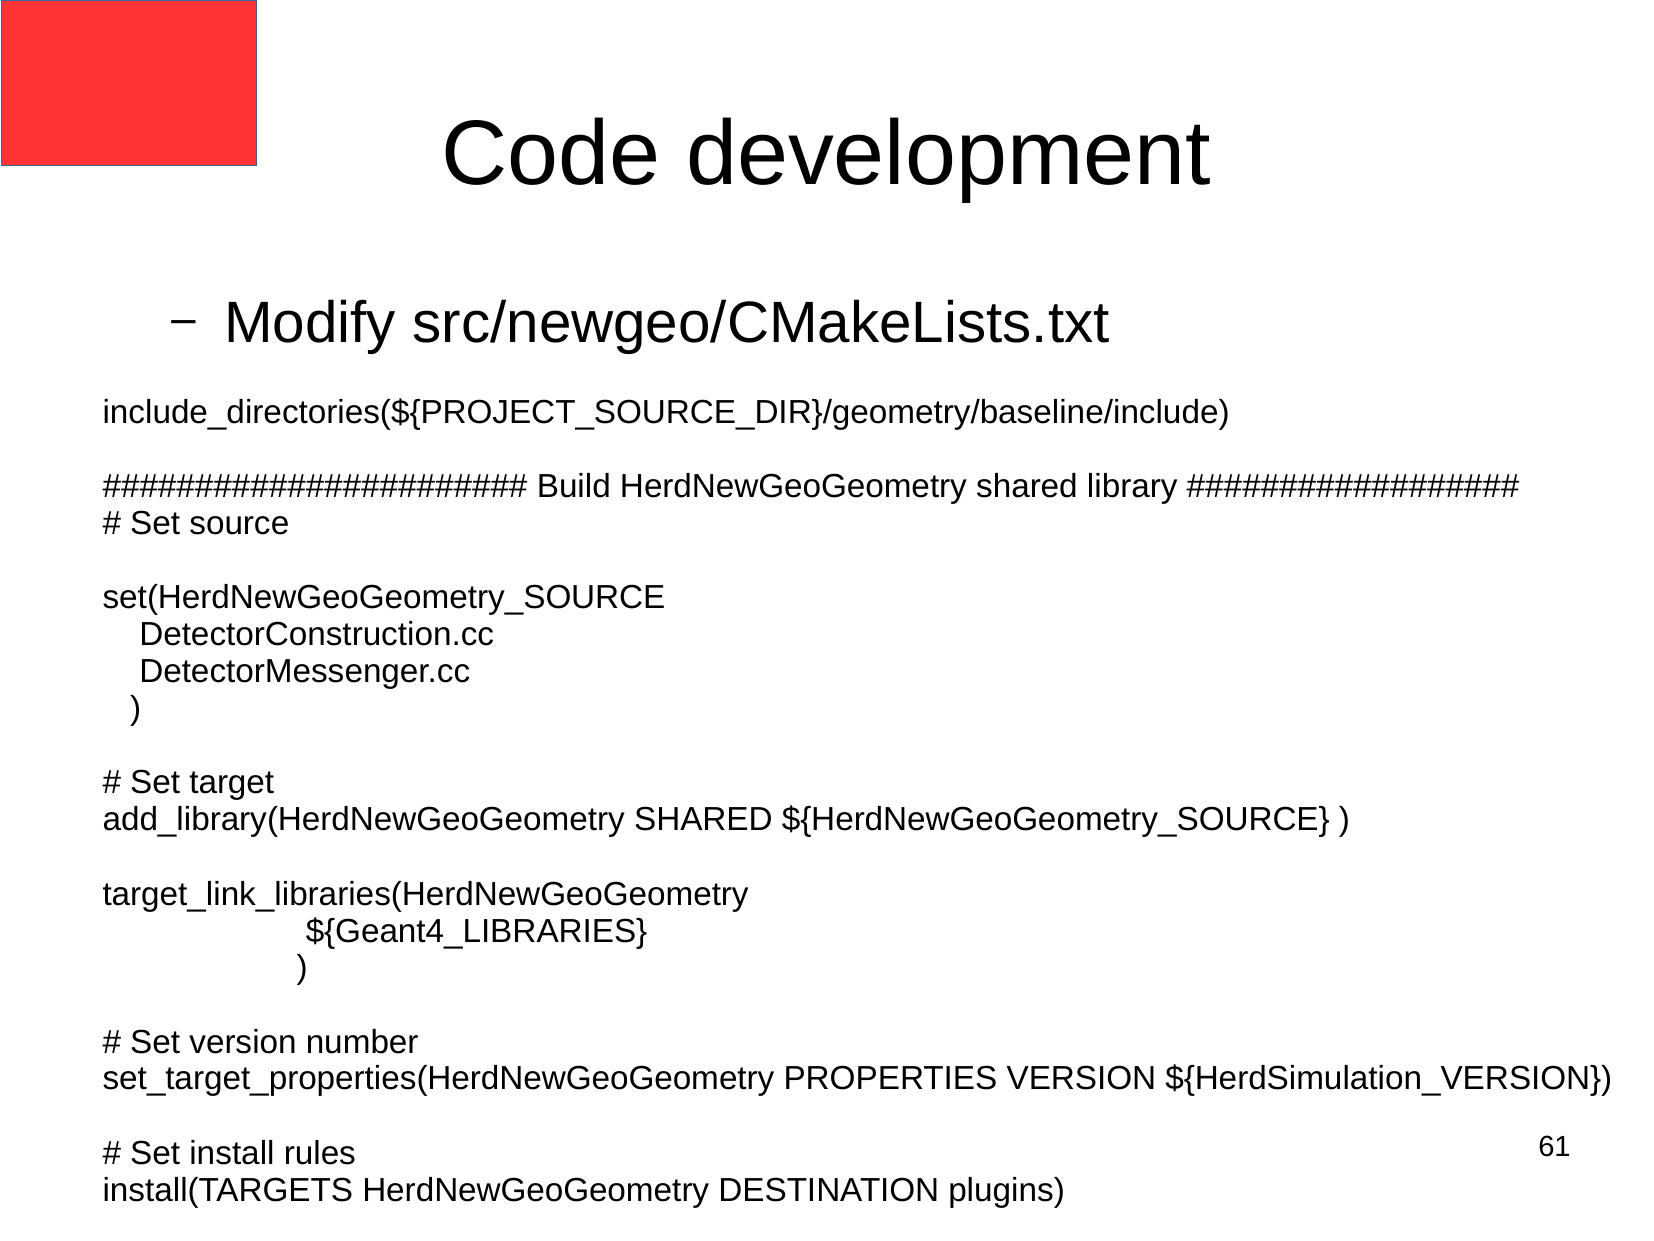

# Code development
Modify src/newgeo/CMakeLists.txt
include_directories(${PROJECT_SOURCE_DIR}/geometry/baseline/include)
####################### Build HerdNewGeoGeometry shared library ##################
# Set source
set(HerdNewGeoGeometry_SOURCE
 DetectorConstruction.cc
 DetectorMessenger.cc
 )
# Set target
add_library(HerdNewGeoGeometry SHARED ${HerdNewGeoGeometry_SOURCE} )
target_link_libraries(HerdNewGeoGeometry
 ${Geant4_LIBRARIES}
 )
# Set version number
set_target_properties(HerdNewGeoGeometry PROPERTIES VERSION ${HerdSimulation_VERSION})
# Set install rules
install(TARGETS HerdNewGeoGeometry DESTINATION plugins)
61